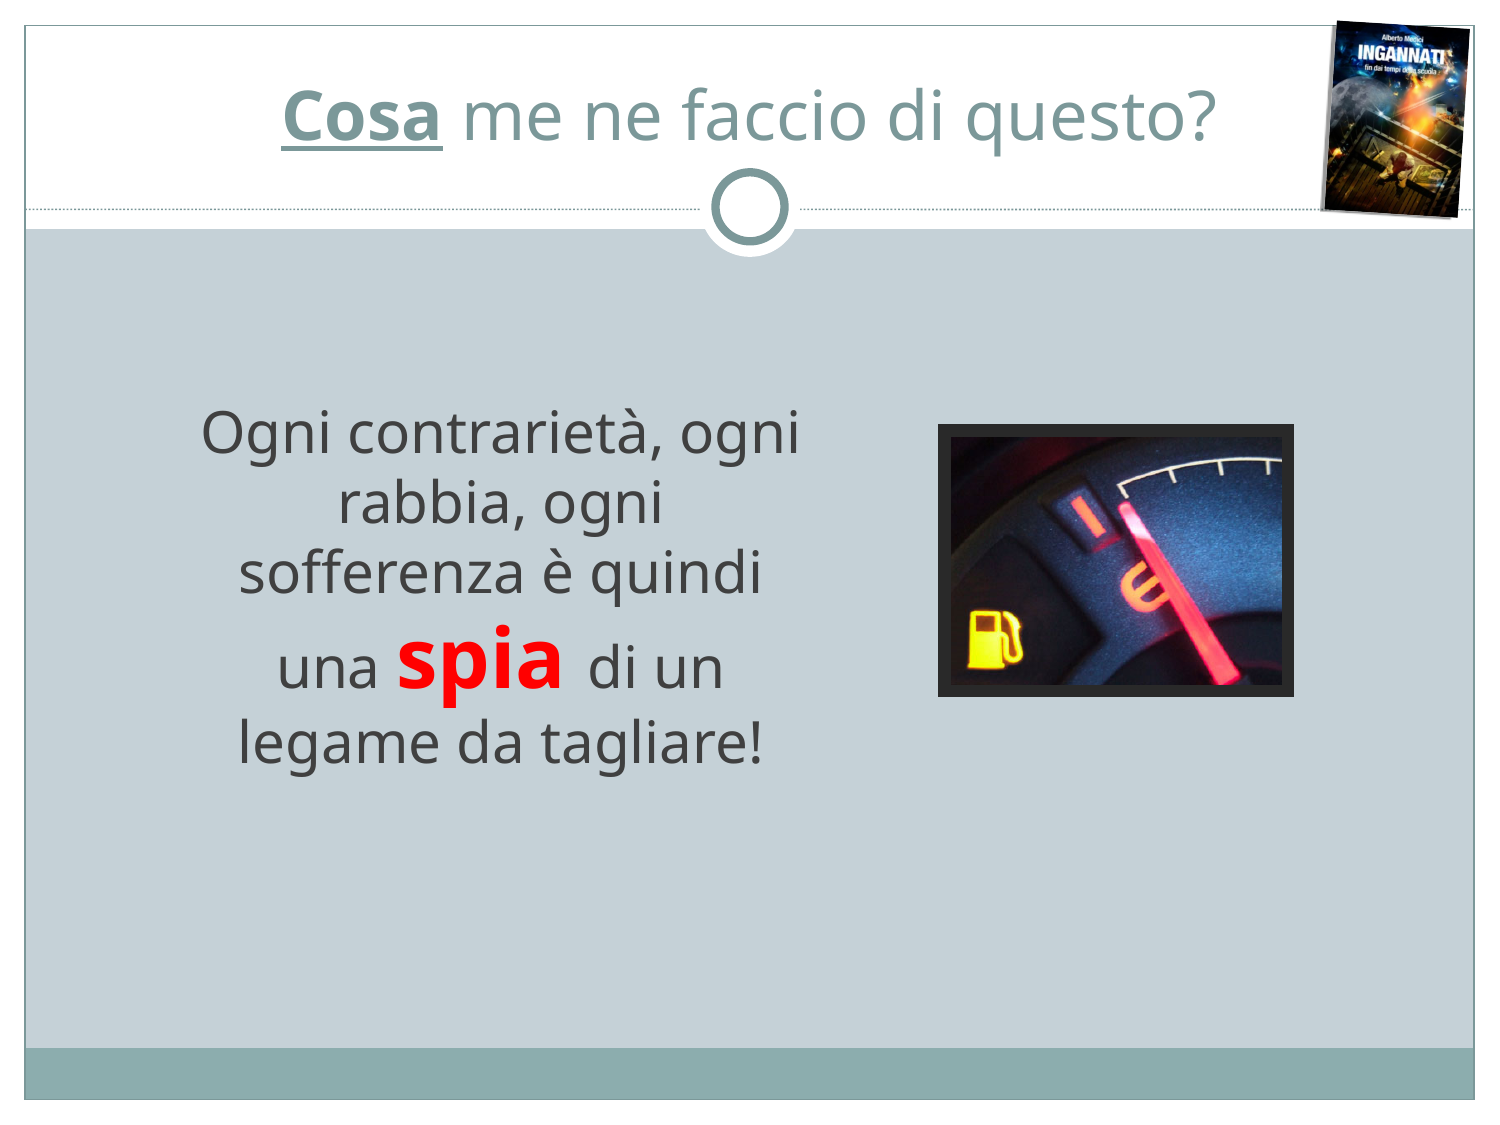

# Cosa me ne faccio di questo?
Ogni contrarietà, ogni rabbia, ogni sofferenza è quindi una spia di un legame da tagliare!